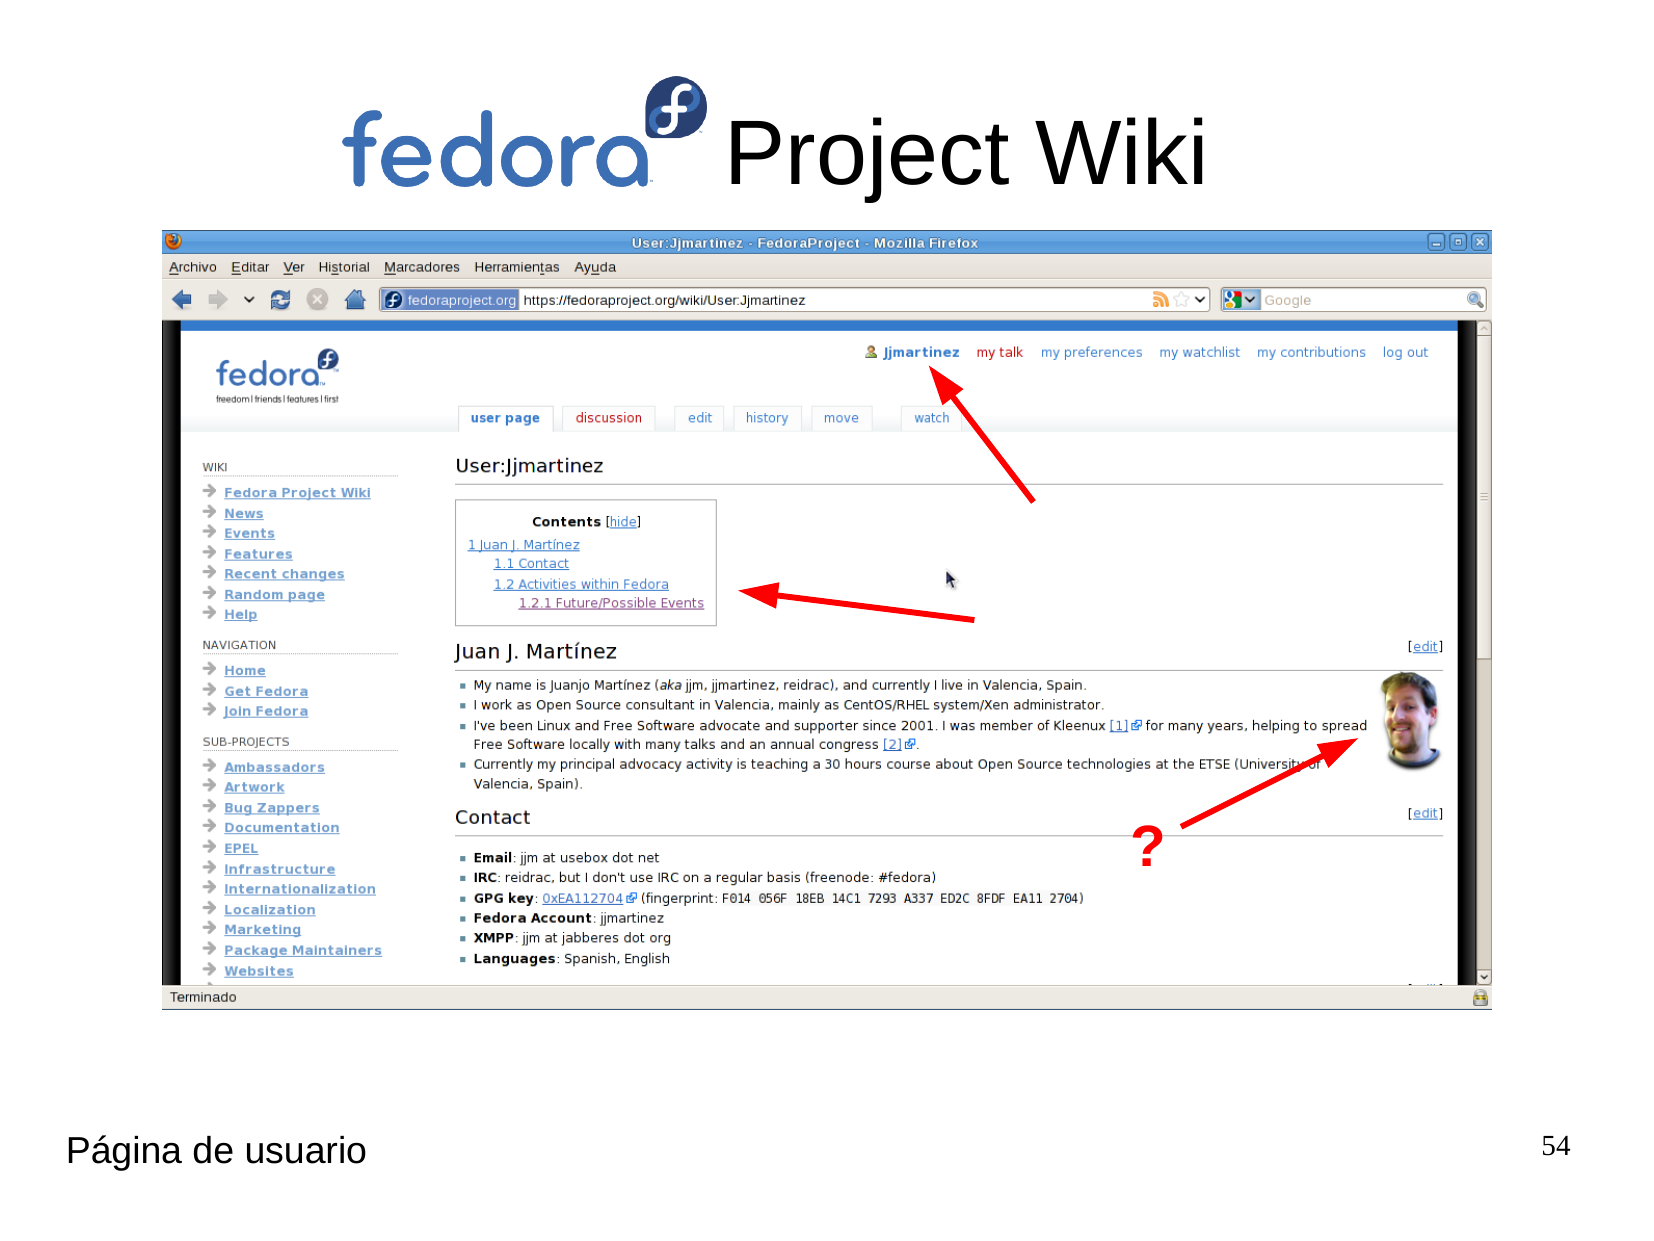

# Project Wiki
?
Página de usuario
54